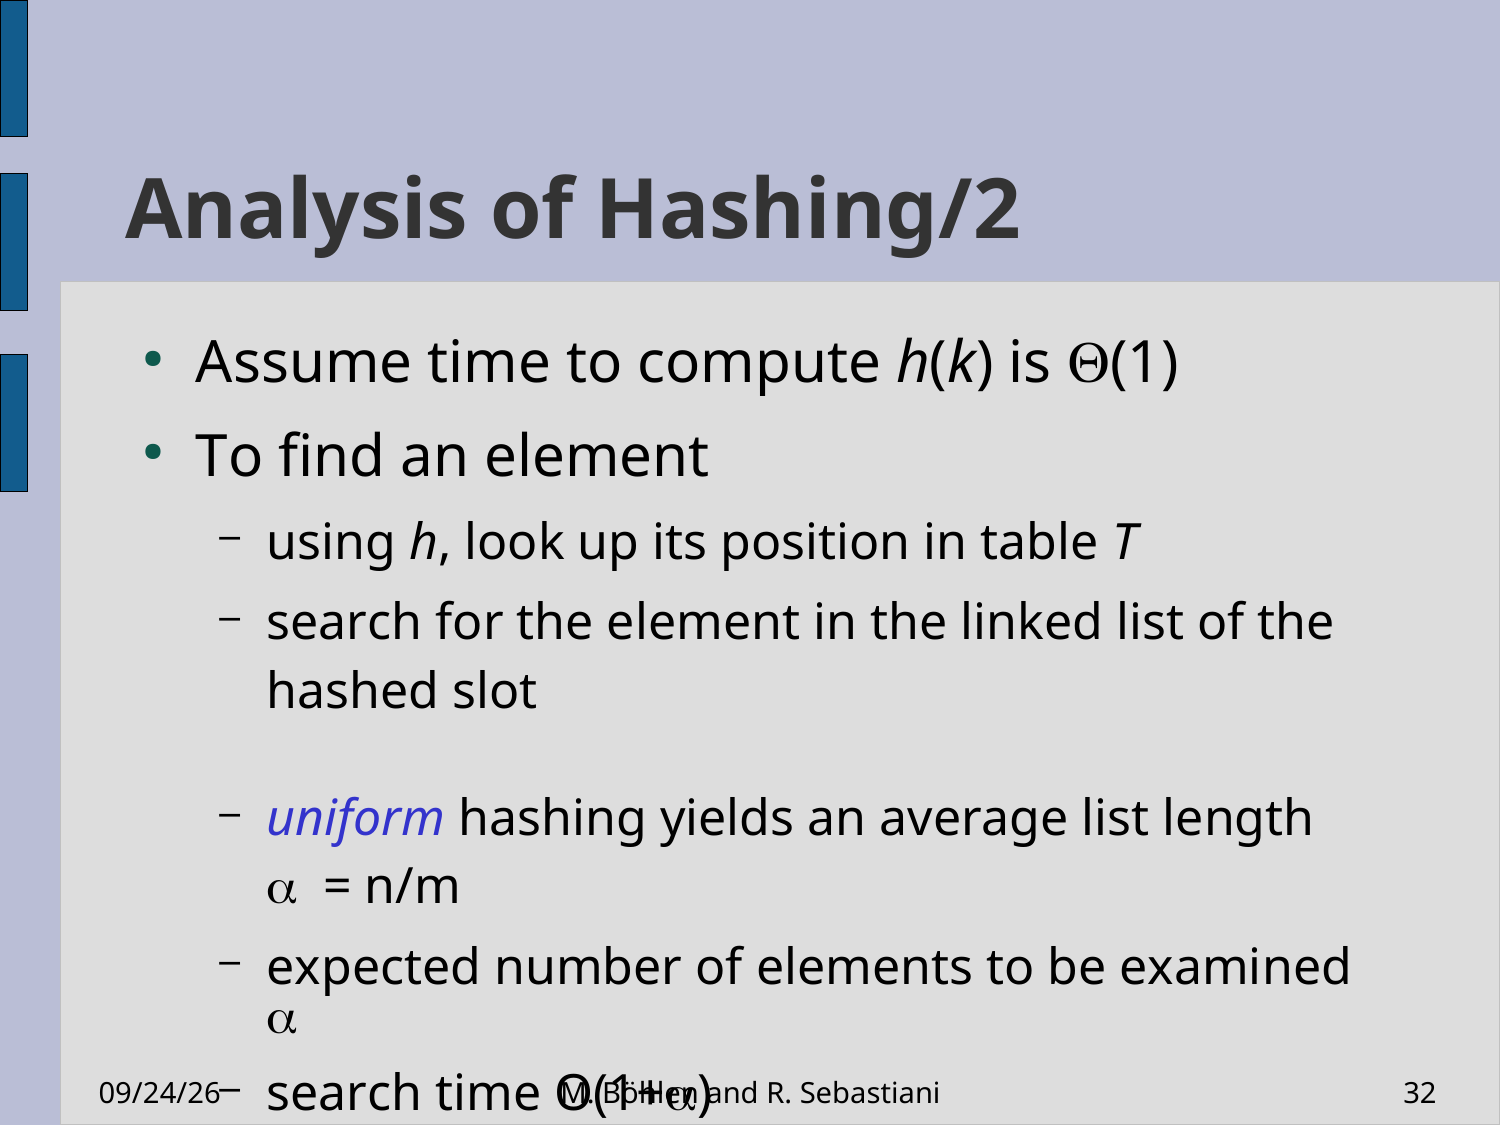

# Analysis of Hashing/2
Assume time to compute h(k) is (1)
To find an element
using h, look up its position in table T
search for the element in the linked list of the hashed slot
uniform hashing yields an average list length
= n/m
expected number of elements to be examined 
search time O(1+)
M. Böhlen and R. Sebastiani
32